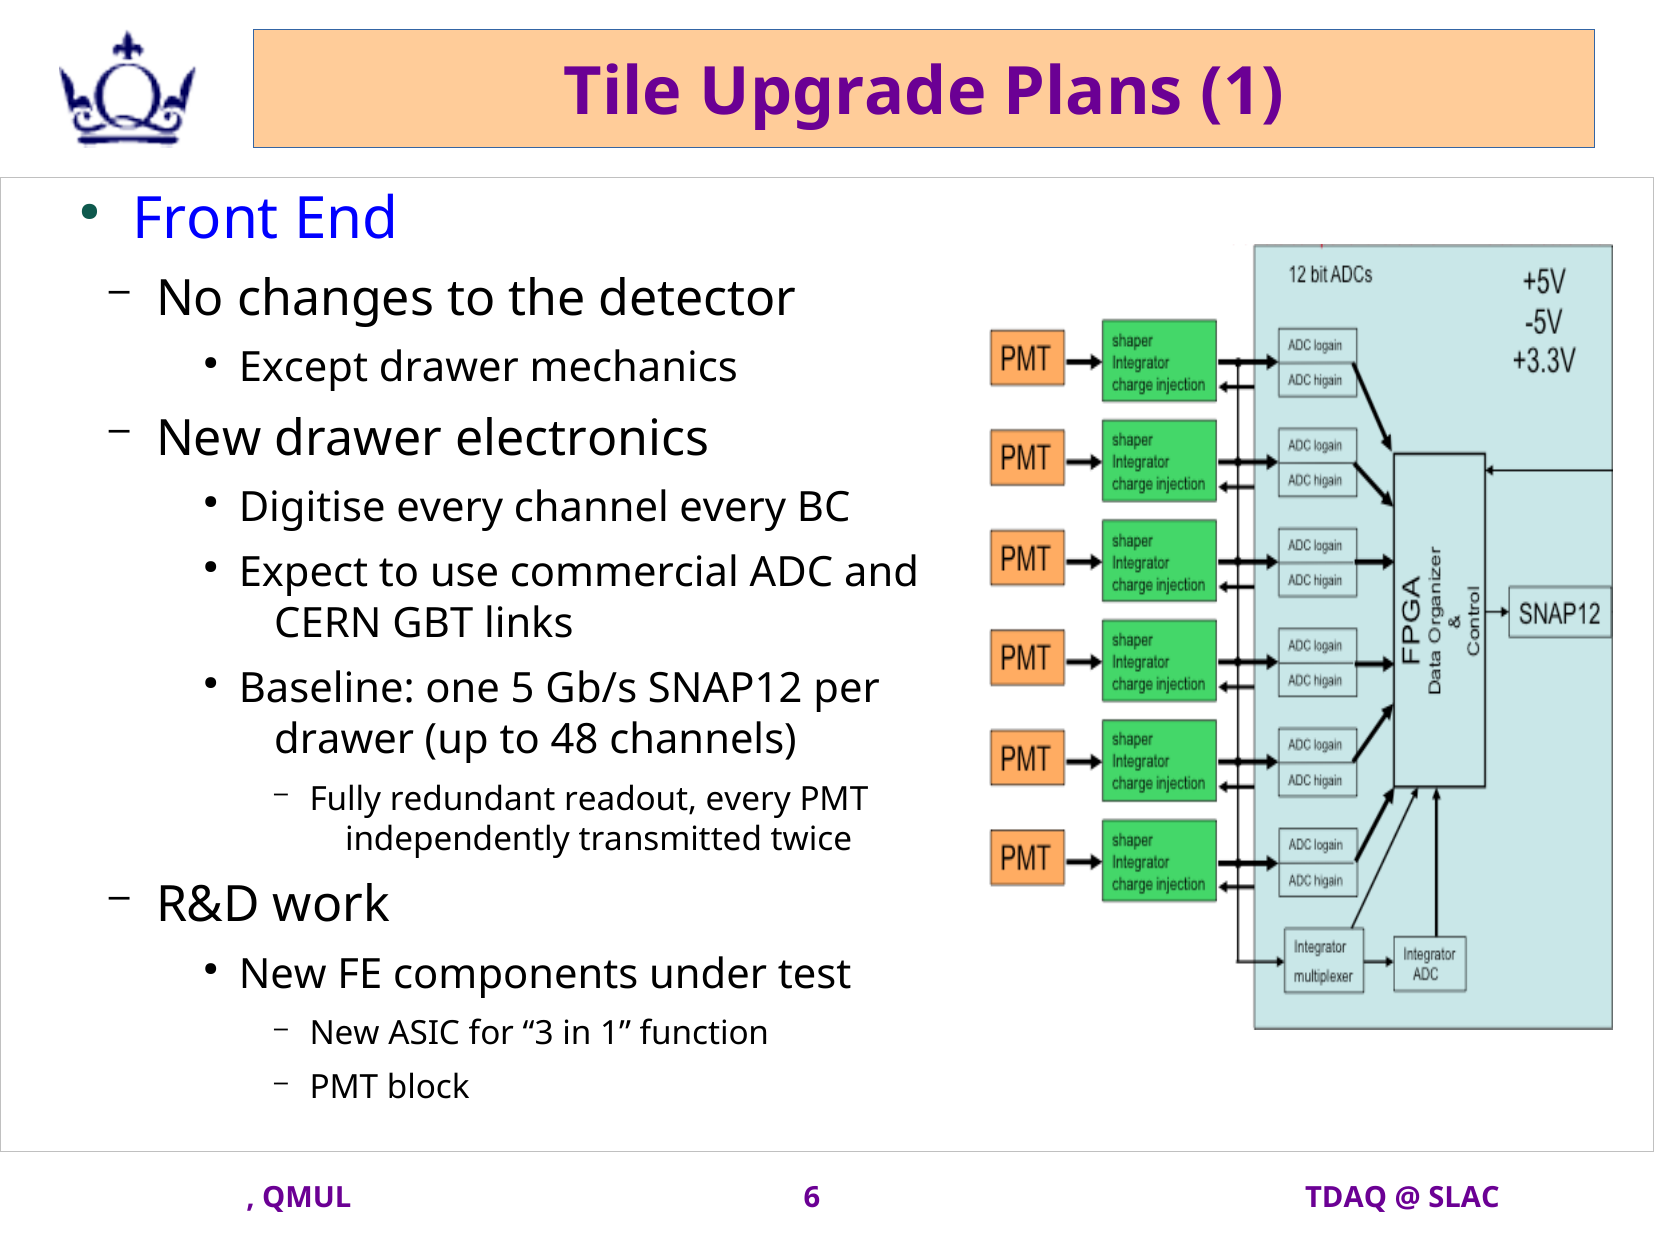

# Tile Upgrade Plans (1)
Front End
No changes to the detector
Except drawer mechanics
New drawer electronics
Digitise every channel every BC
Expect to use commercial ADC and CERN GBT links
Baseline: one 5 Gb/s SNAP12 per drawer (up to 48 channels)
Fully redundant readout, every PMT independently transmitted twice
R&D work
New FE components under test
New ASIC for “3 in 1” function
PMT block